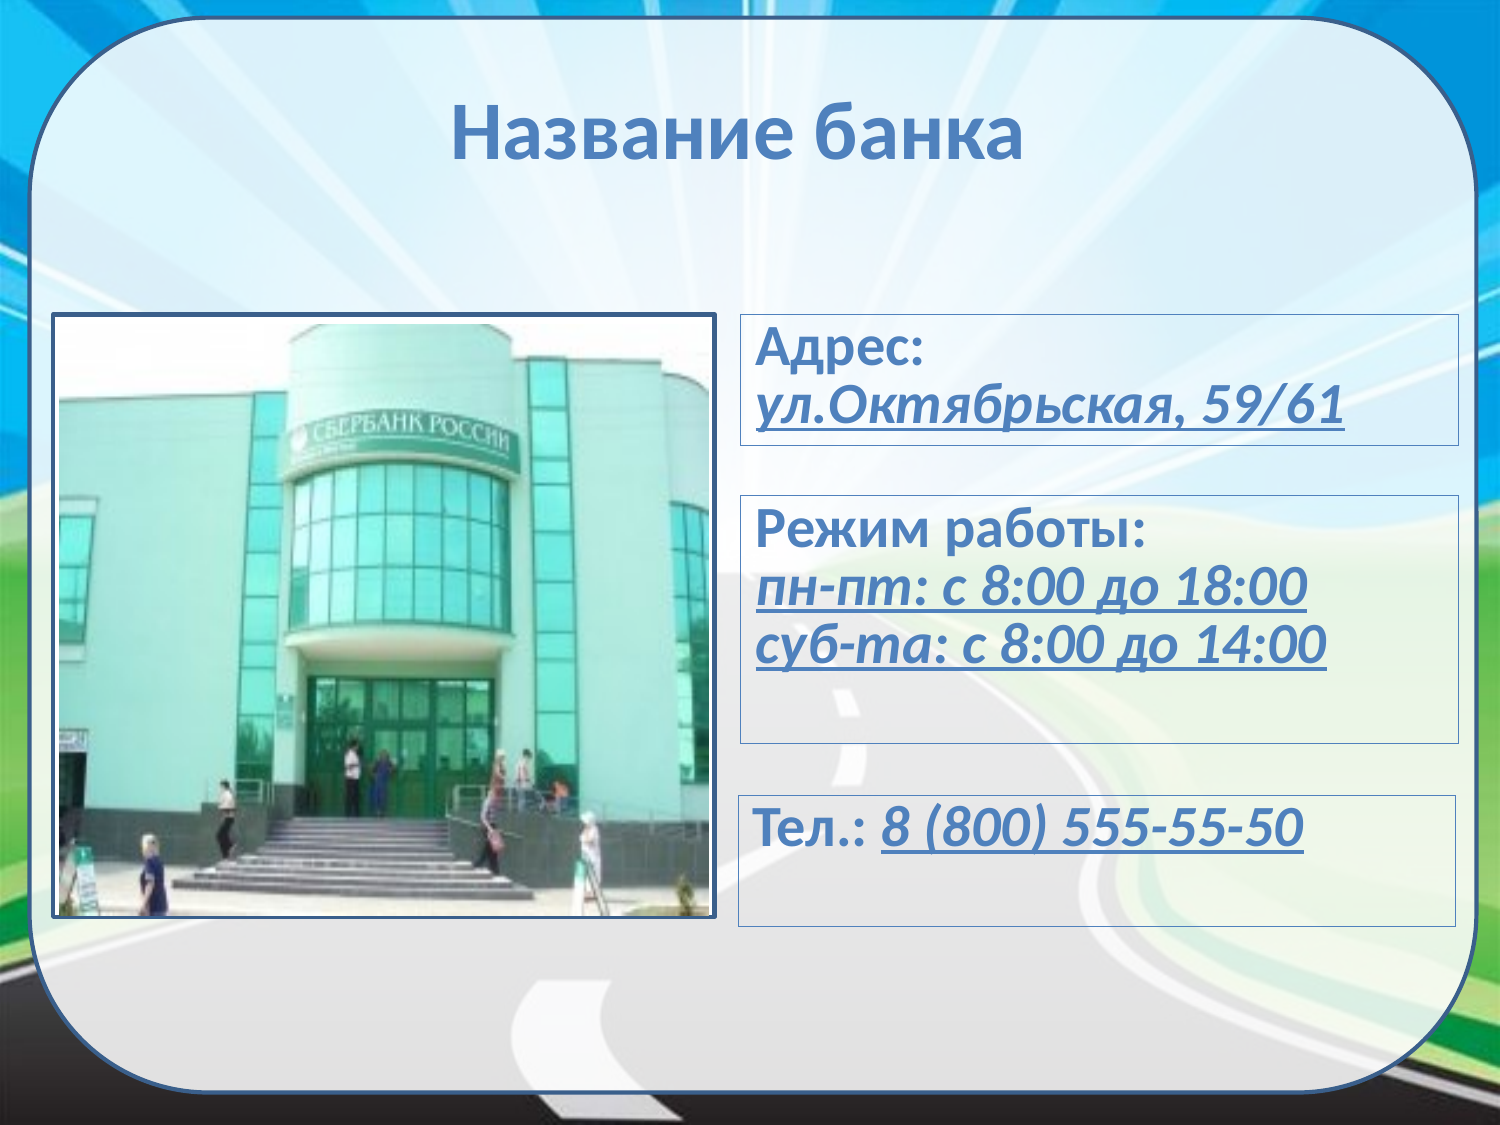

Название банка
Адрес:
ул.Октябрьская, 59/61
Режим работы:
пн-пт: с 8:00 до 18:00
суб-та: с 8:00 до 14:00
Тел.: 8 (800) 555-55-50